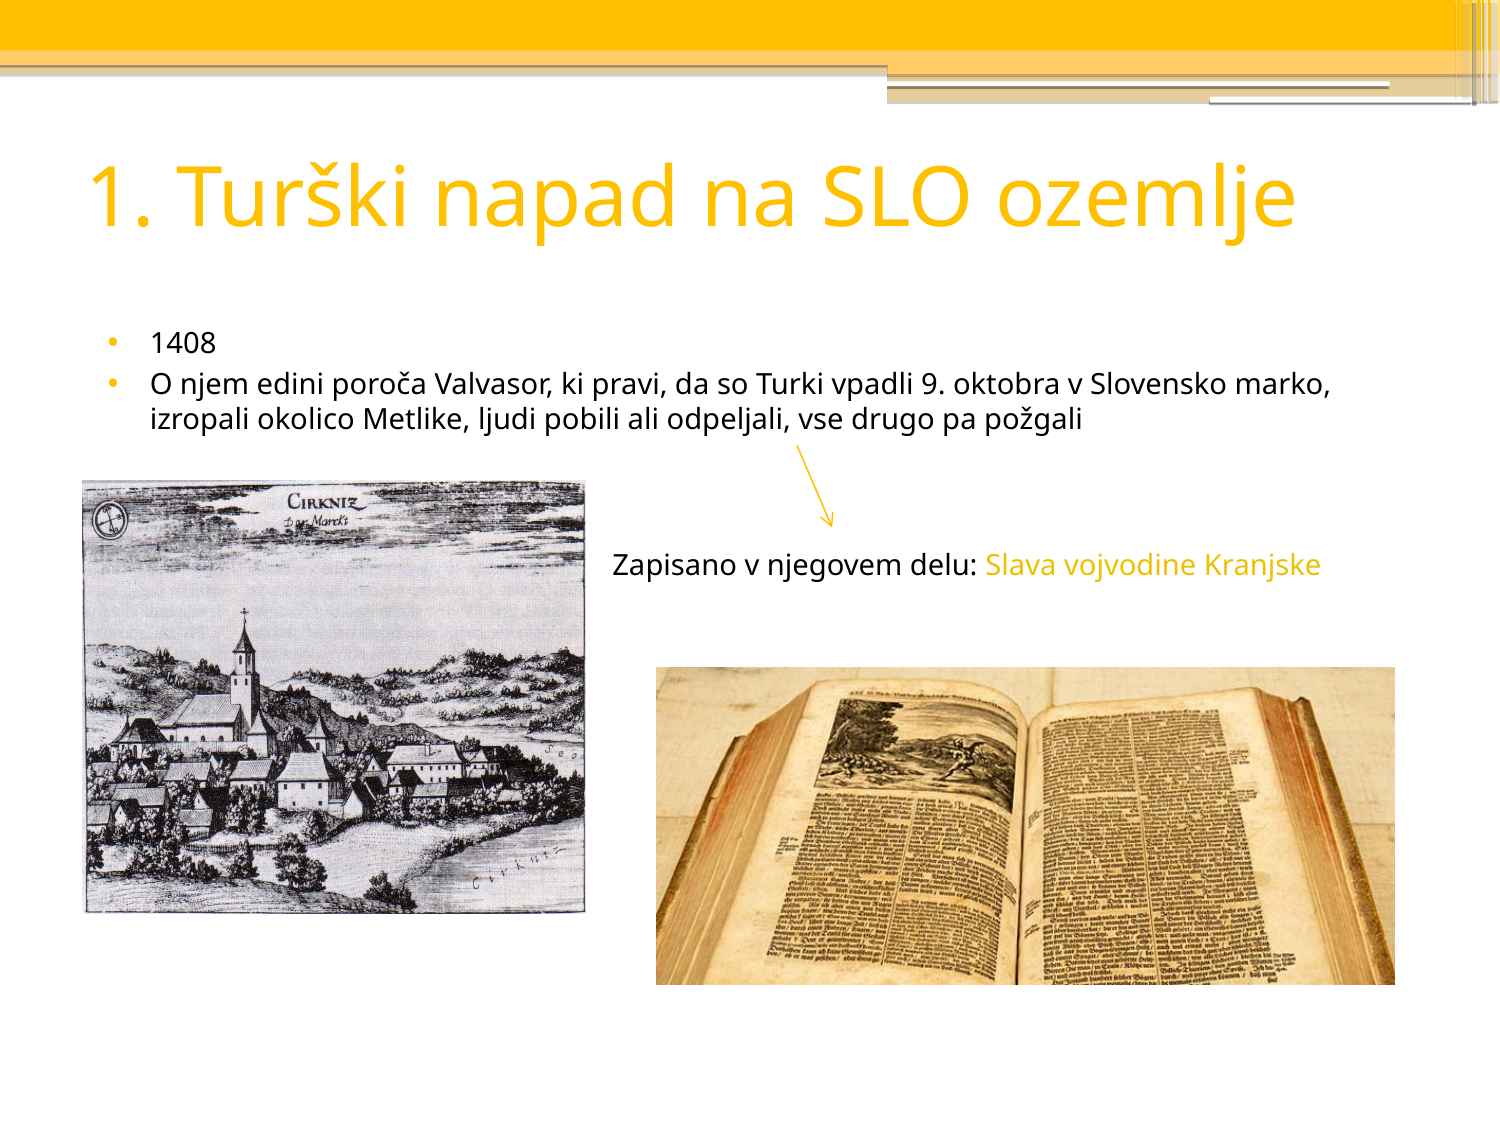

# 1. Turški napad na SLO ozemlje
1408
O njem edini poroča Valvasor, ki pravi, da so Turki vpadli 9. oktobra v Slovensko marko, izropali okolico Metlike, ljudi pobili ali odpeljali, vse drugo pa požgali
Zapisano v njegovem delu: Slava vojvodine Kranjske